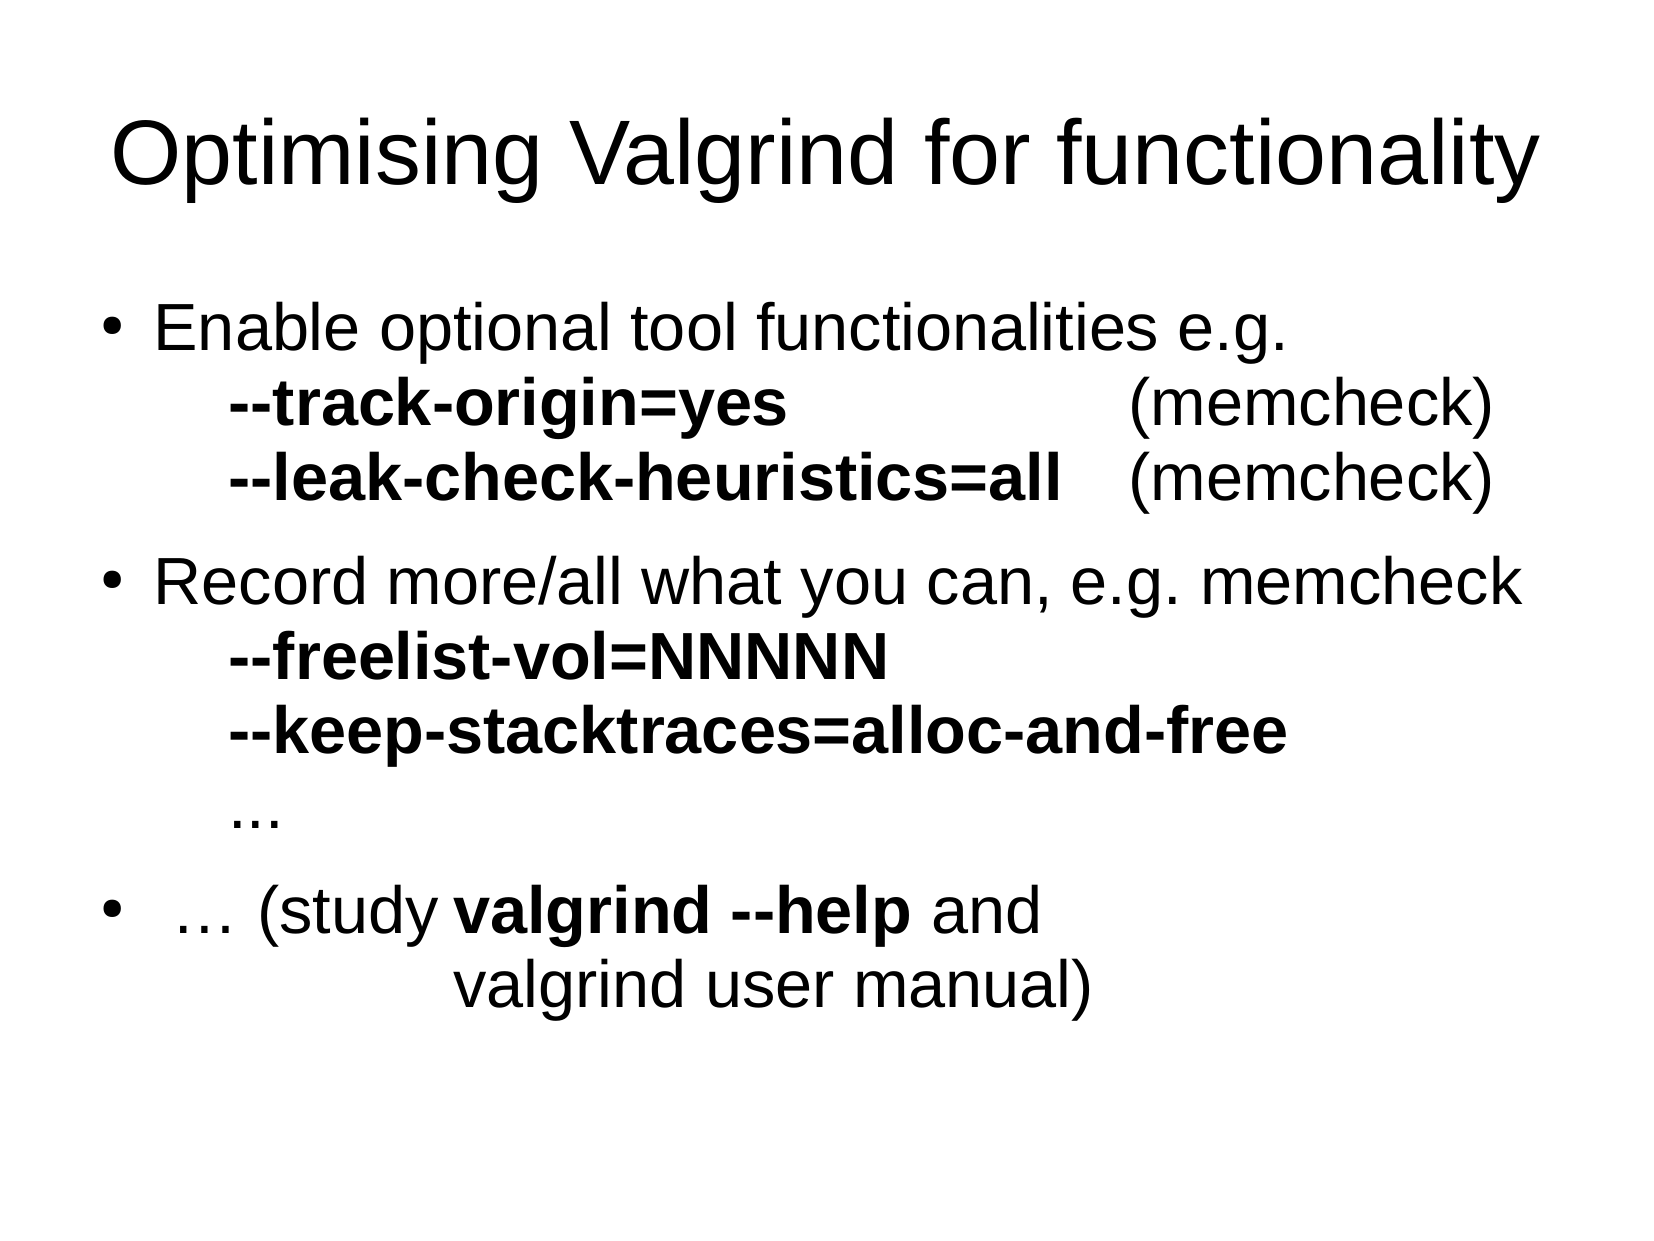

# Optimising Valgrind for functionality
Enable optional tool functionalities e.g.
	--track-origin=yes					(memcheck)
	--leak-check-heuristics=all	(memcheck)
Record more/all what you can, e.g. memcheck
	--freelist-vol=NNNNN
	--keep-stacktraces=alloc-and-free
	...
 … (study	valgrind --help and
				valgrind user manual)